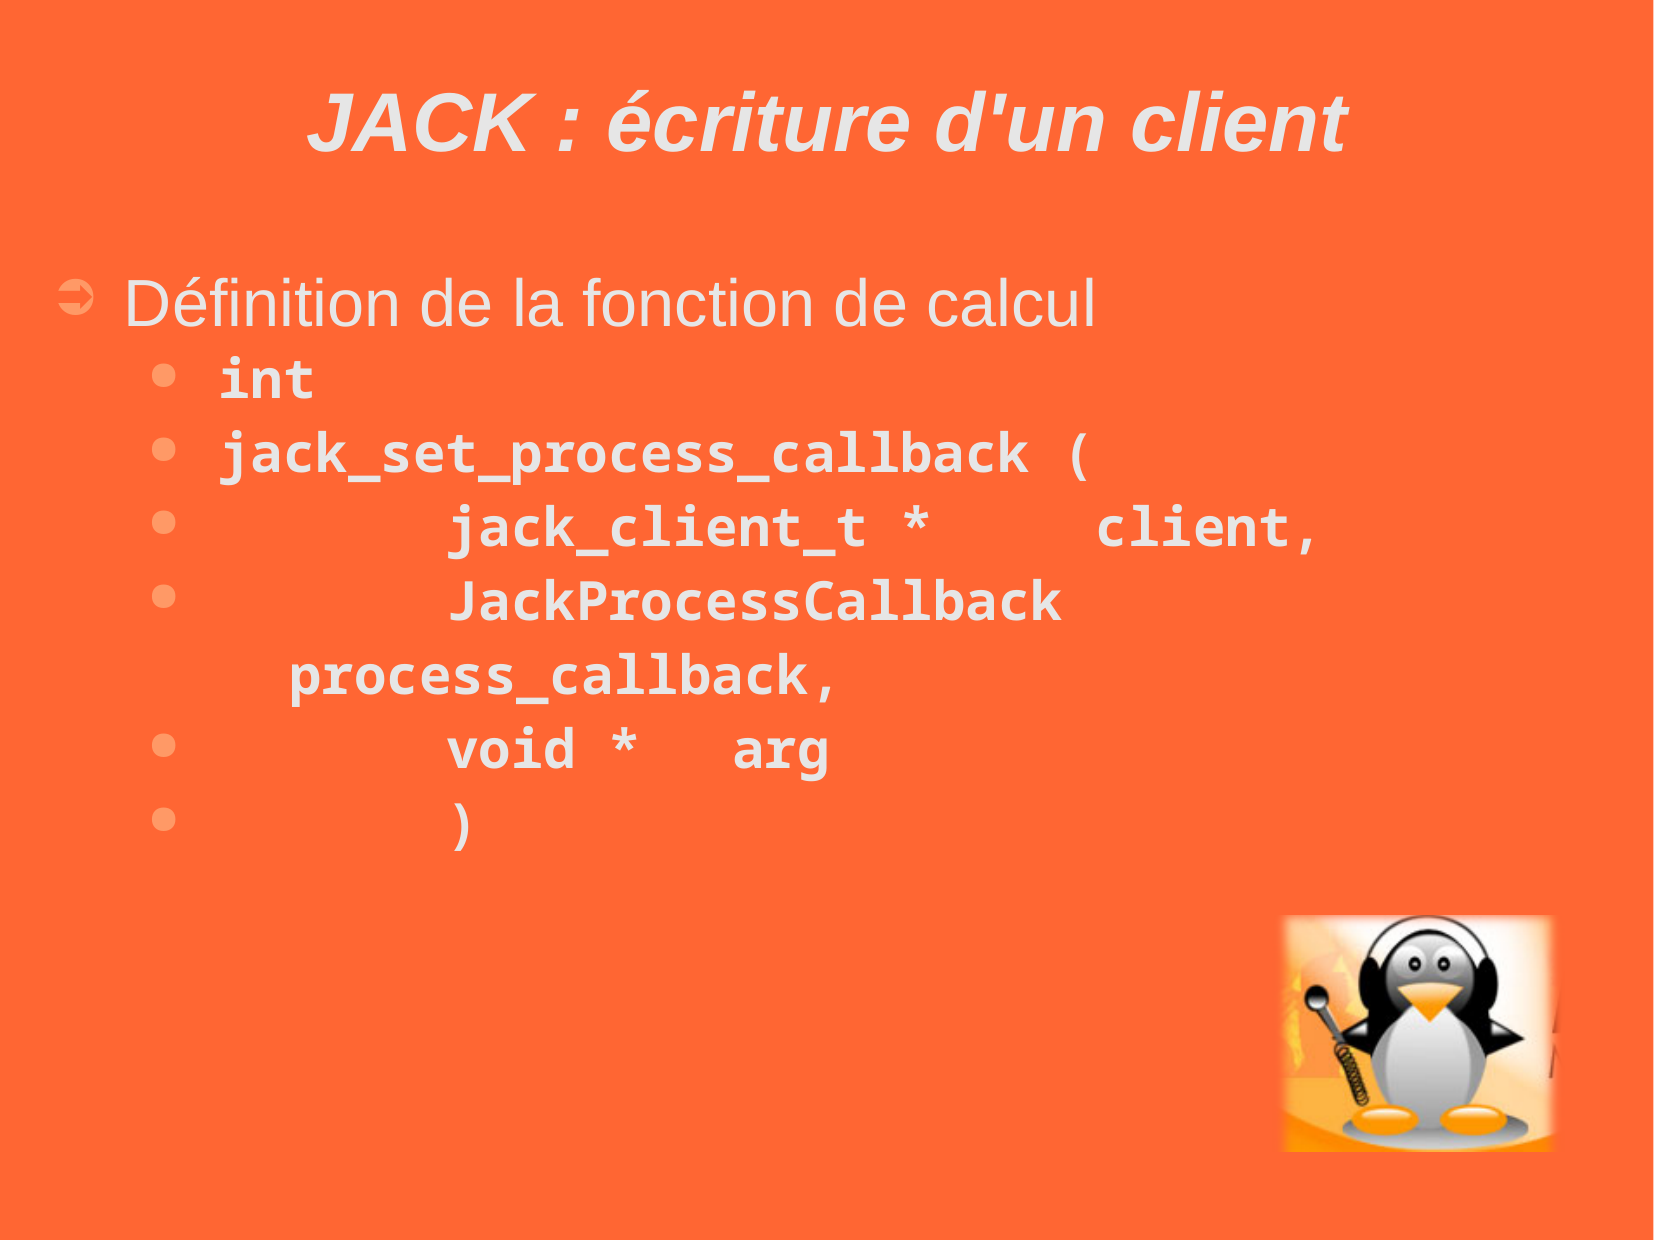

# JACK : écriture d'un client
Définition de la fonction de calcul
int
jack_set_process_callback (
 jack_client_t * client,
 JackProcessCallback process_callback,
 void * 	arg
 )